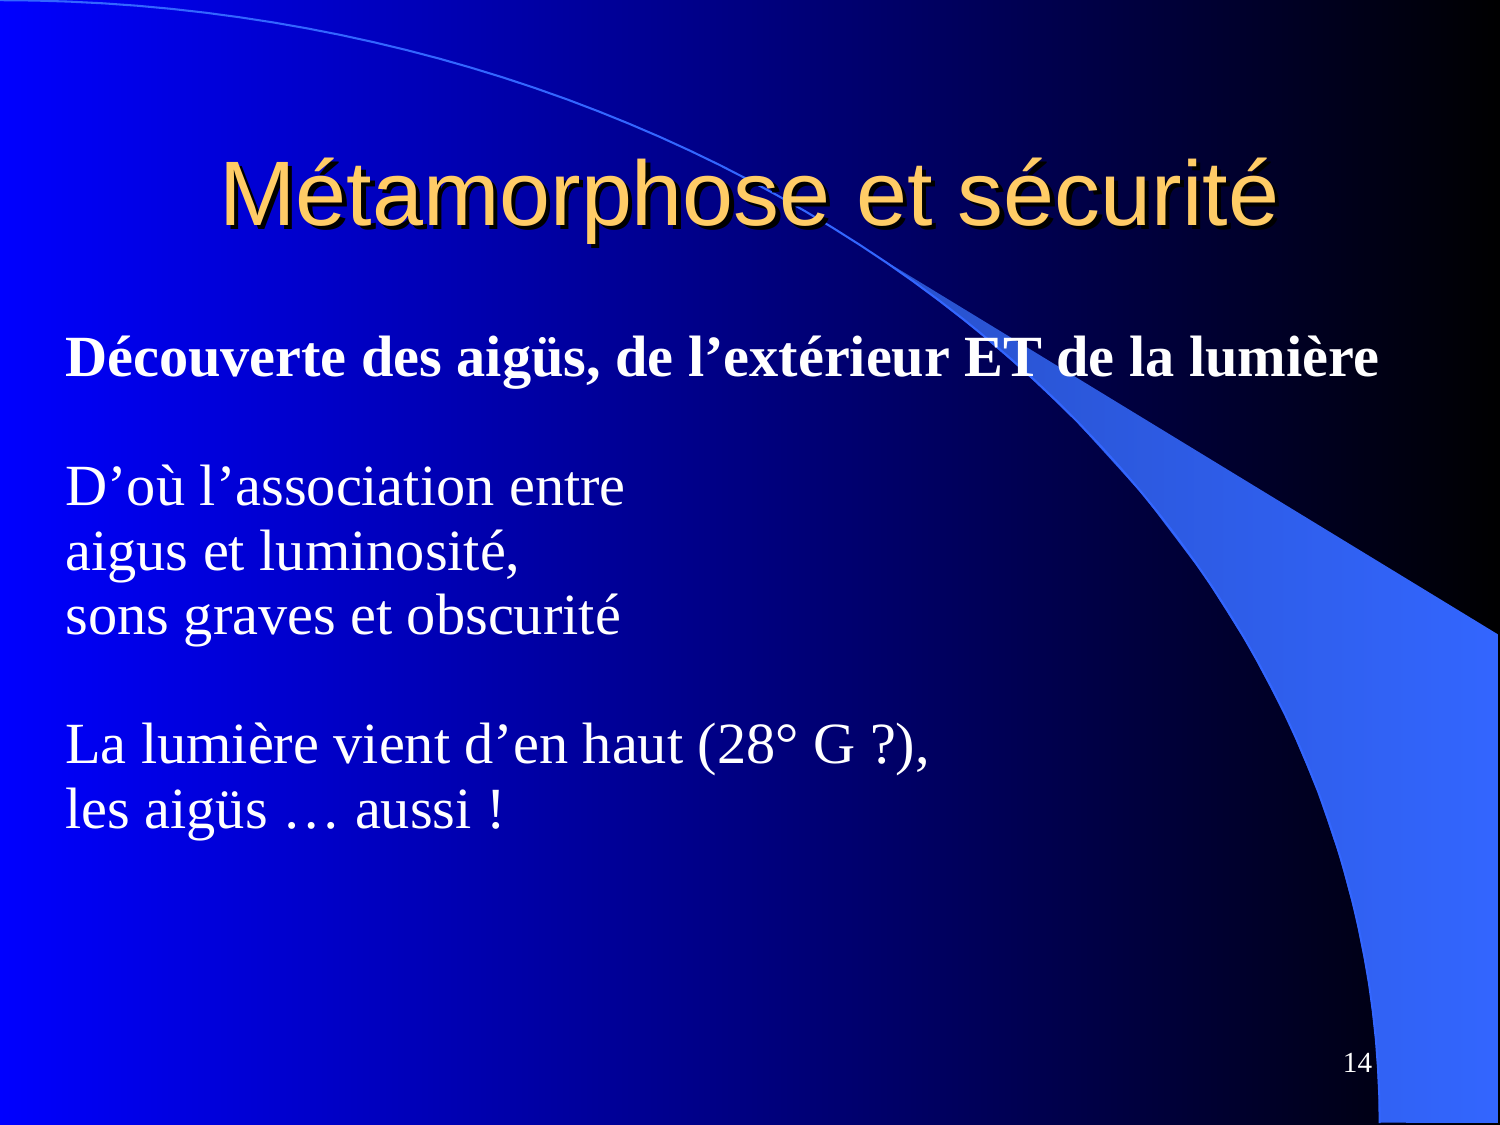

# Métamorphose et sécurité
Découverte des aigüs, de l’extérieur ET de la lumière
D’où l’association entre
aigus et luminosité,
sons graves et obscurité
La lumière vient d’en haut (28° G ?),
les aigüs … aussi !
14